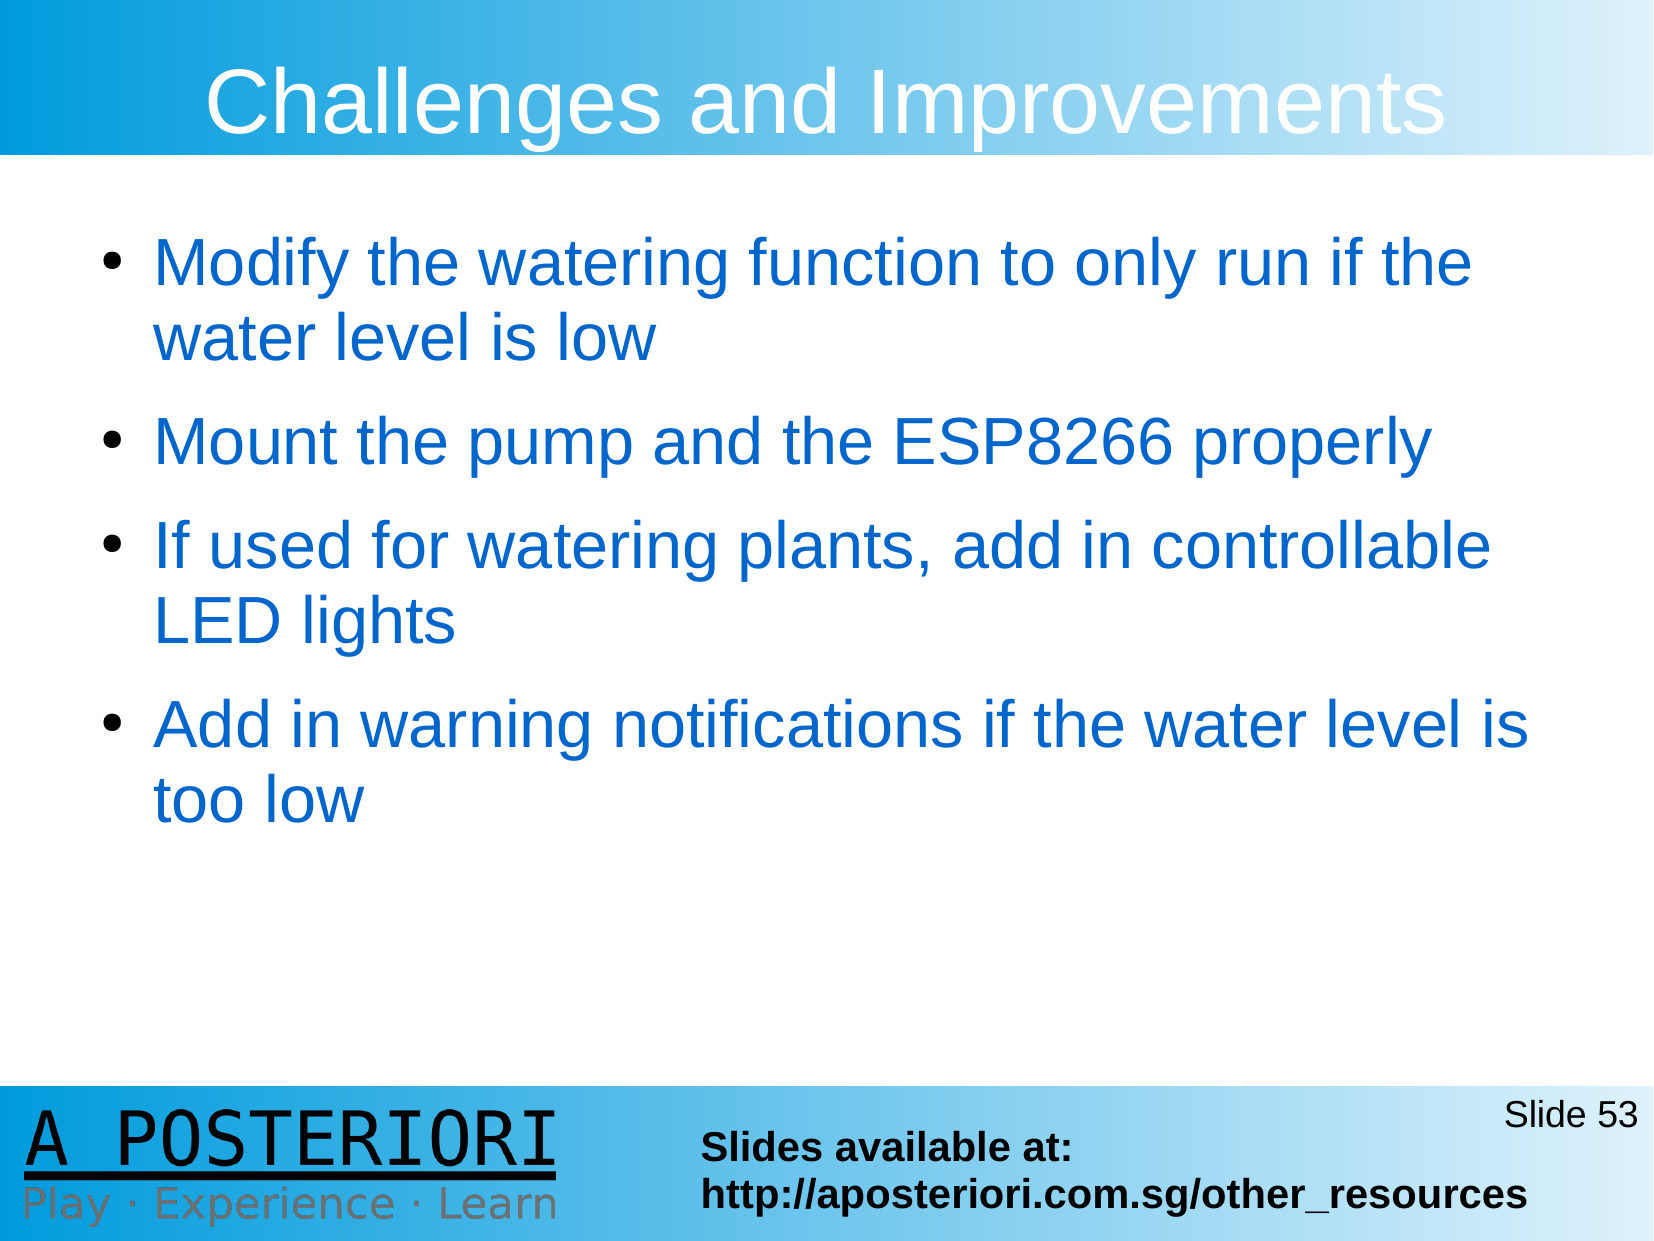

# Challenges and Improvements
Modify the watering function to only run if the water level is low
Mount the pump and the ESP8266 properly
If used for watering plants, add in controllable LED lights
Add in warning notifications if the water level is too low